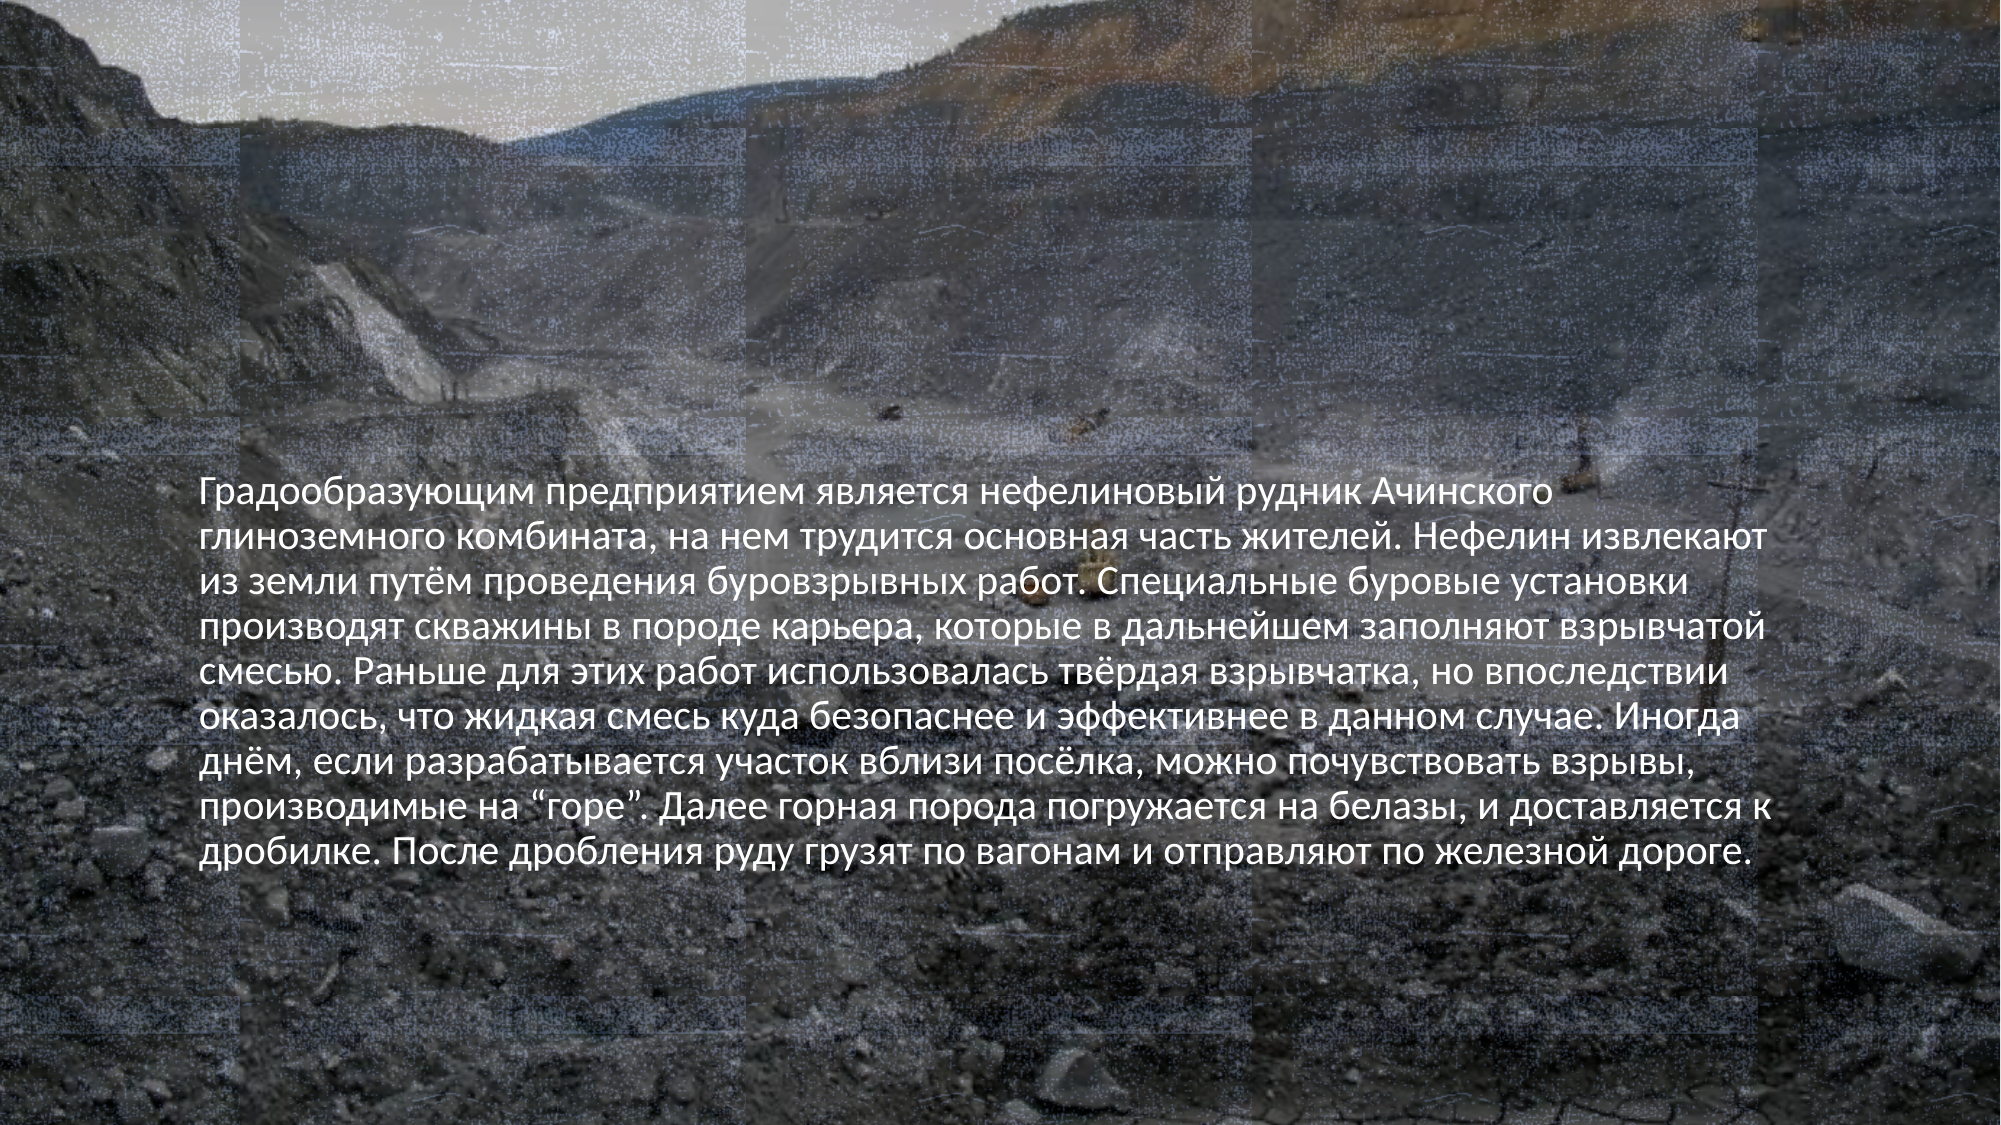

Градообразующим предприятием является нефелиновый рудник Ачинского глиноземного комбината, на нем трудится основная часть жителей. Нефелин извлекают из земли путём проведения буровзрывных работ. Специальные буровые установки производят скважины в породе карьера, которые в дальнейшем заполняют взрывчатой смесью. Раньше для этих работ использовалась твёрдая взрывчатка, но впоследствии оказалось, что жидкая смесь куда безопаснее и эффективнее в данном случае. Иногда днём, если разрабатывается участок вблизи посёлка, можно почувствовать взрывы, производимые на “горе”. Далее горная порода погружается на белазы, и доставляется к дробилке. После дробления руду грузят по вагонам и отправляют по железной дороге.